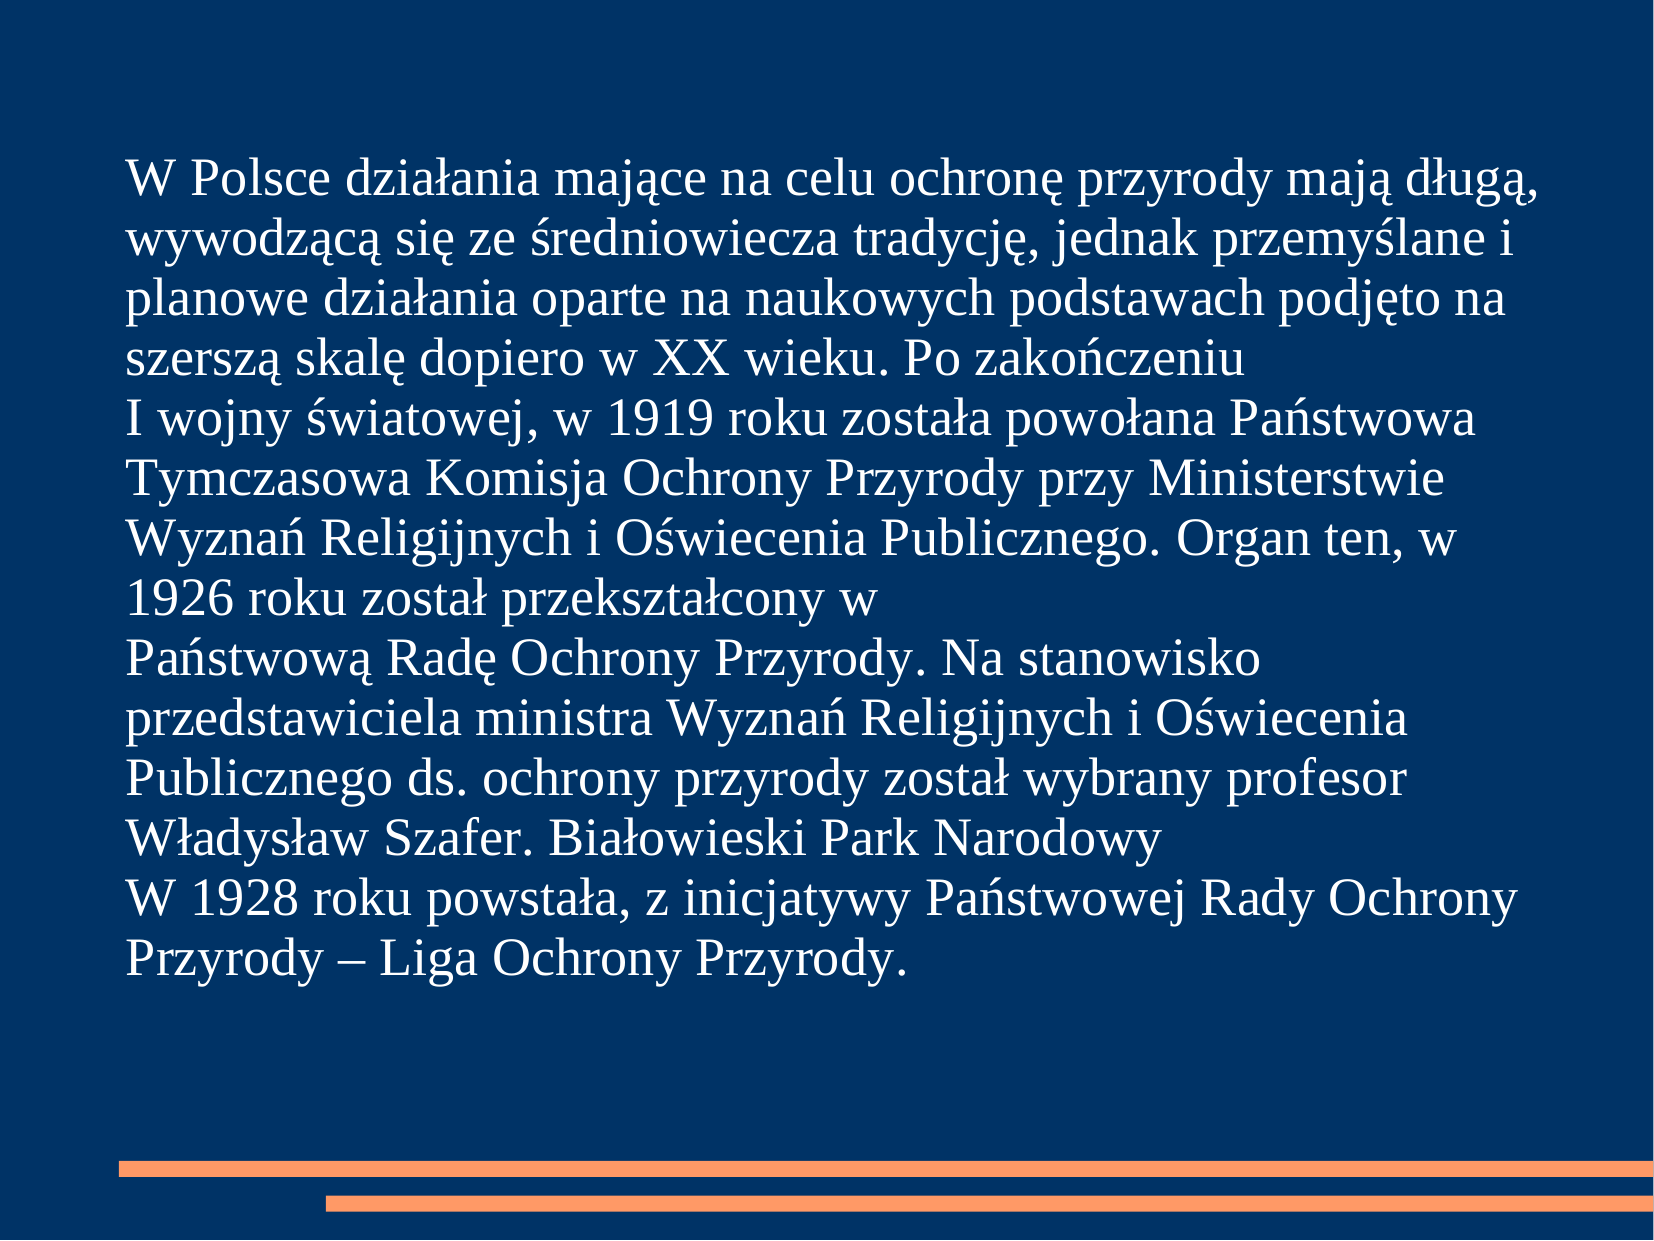

W Polsce działania mające na celu ochronę przyrody mają długą, wywodzącą się ze średniowiecza tradycję, jednak przemyślane i planowe działania oparte na naukowych podstawach podjęto na szerszą skalę dopiero w XX wieku. Po zakończeniu I wojny światowej, w 1919 roku została powołana Państwowa Tymczasowa Komisja Ochrony Przyrody przy Ministerstwie Wyznań Religijnych i Oświecenia Publicznego. Organ ten, w 1926 roku został przekształcony w Państwową Radę Ochrony Przyrody. Na stanowisko przedstawiciela ministra Wyznań Religijnych i Oświecenia Publicznego ds. ochrony przyrody został wybrany profesor Władysław Szafer. Białowieski Park Narodowy
W 1928 roku powstała, z inicjatywy Państwowej Rady Ochrony Przyrody – Liga Ochrony Przyrody.
#